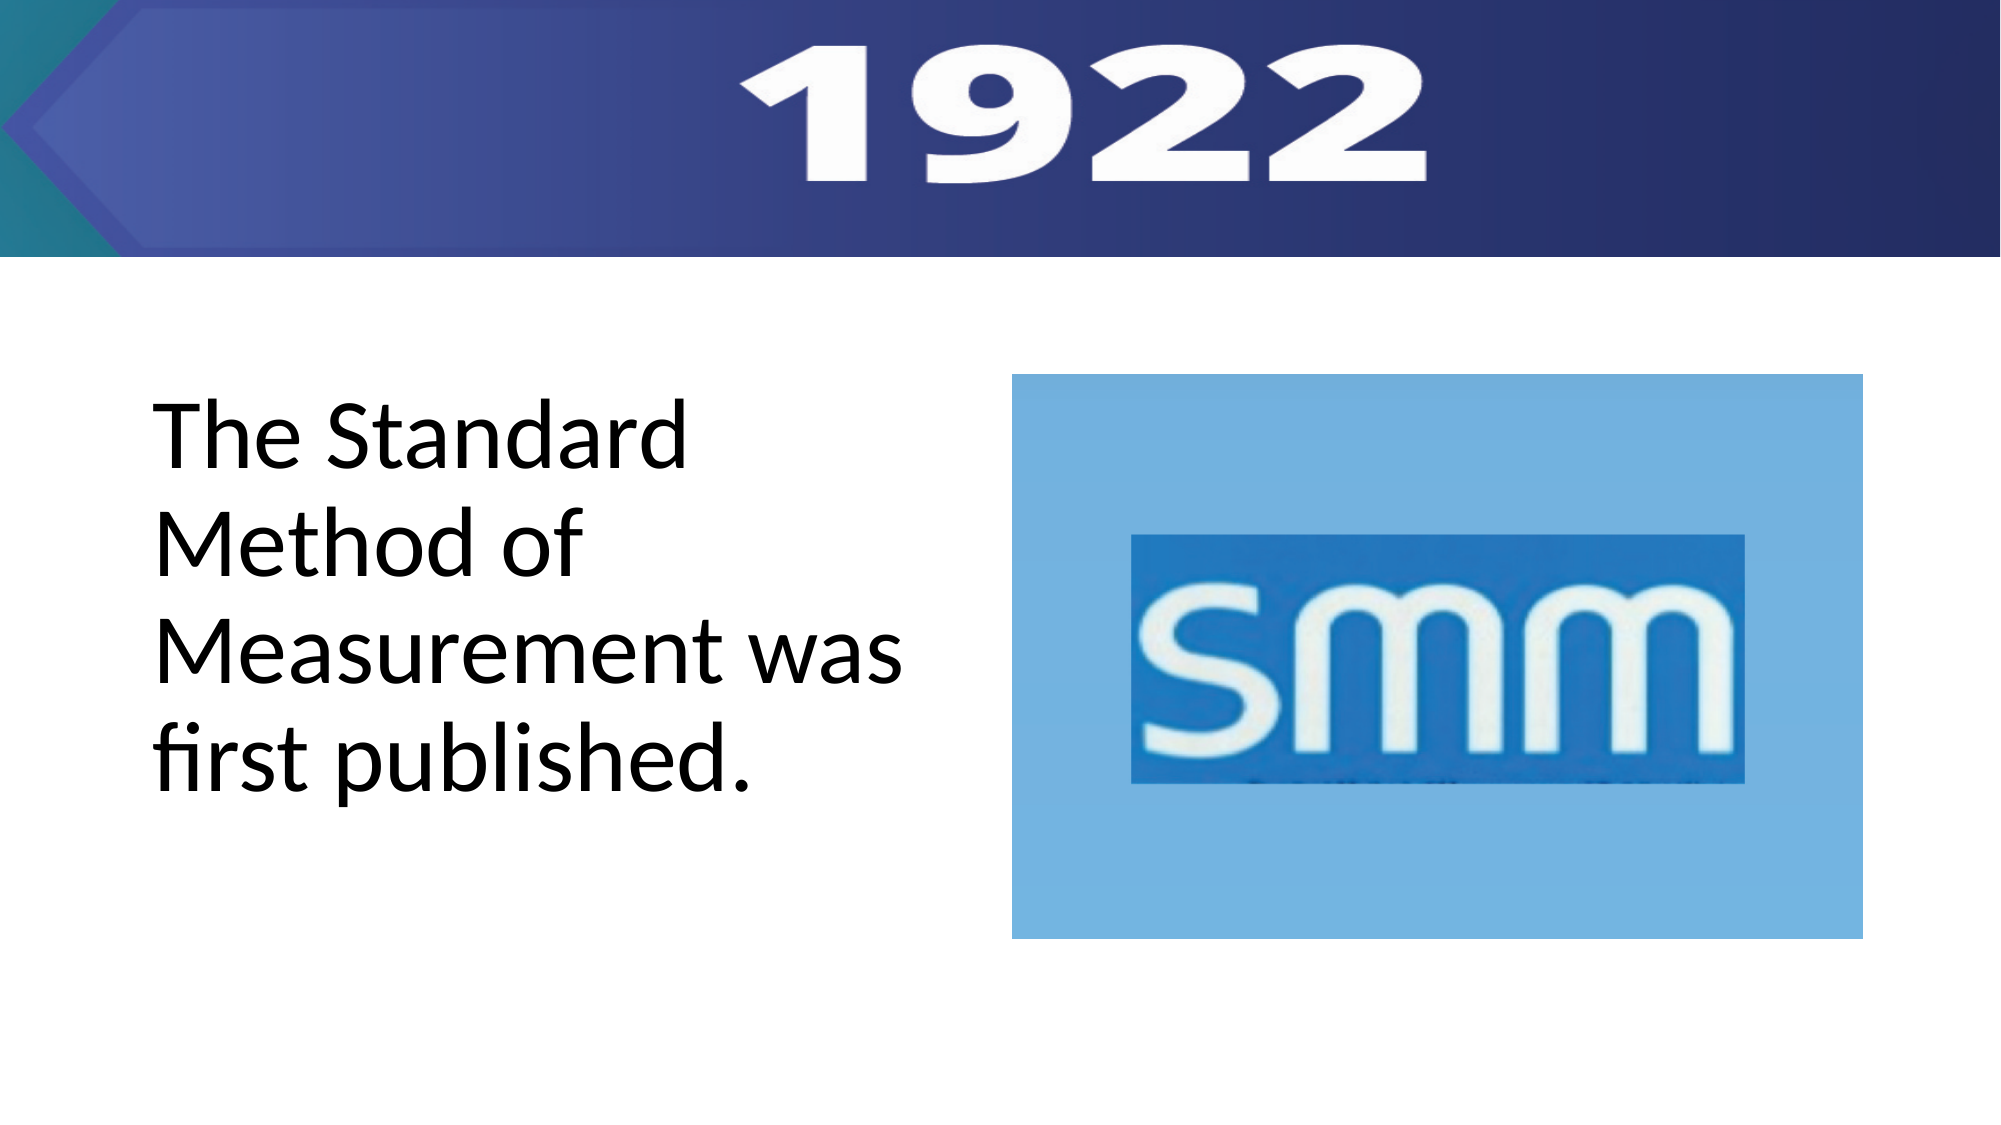

# The Standard Method of Measurement was first published.